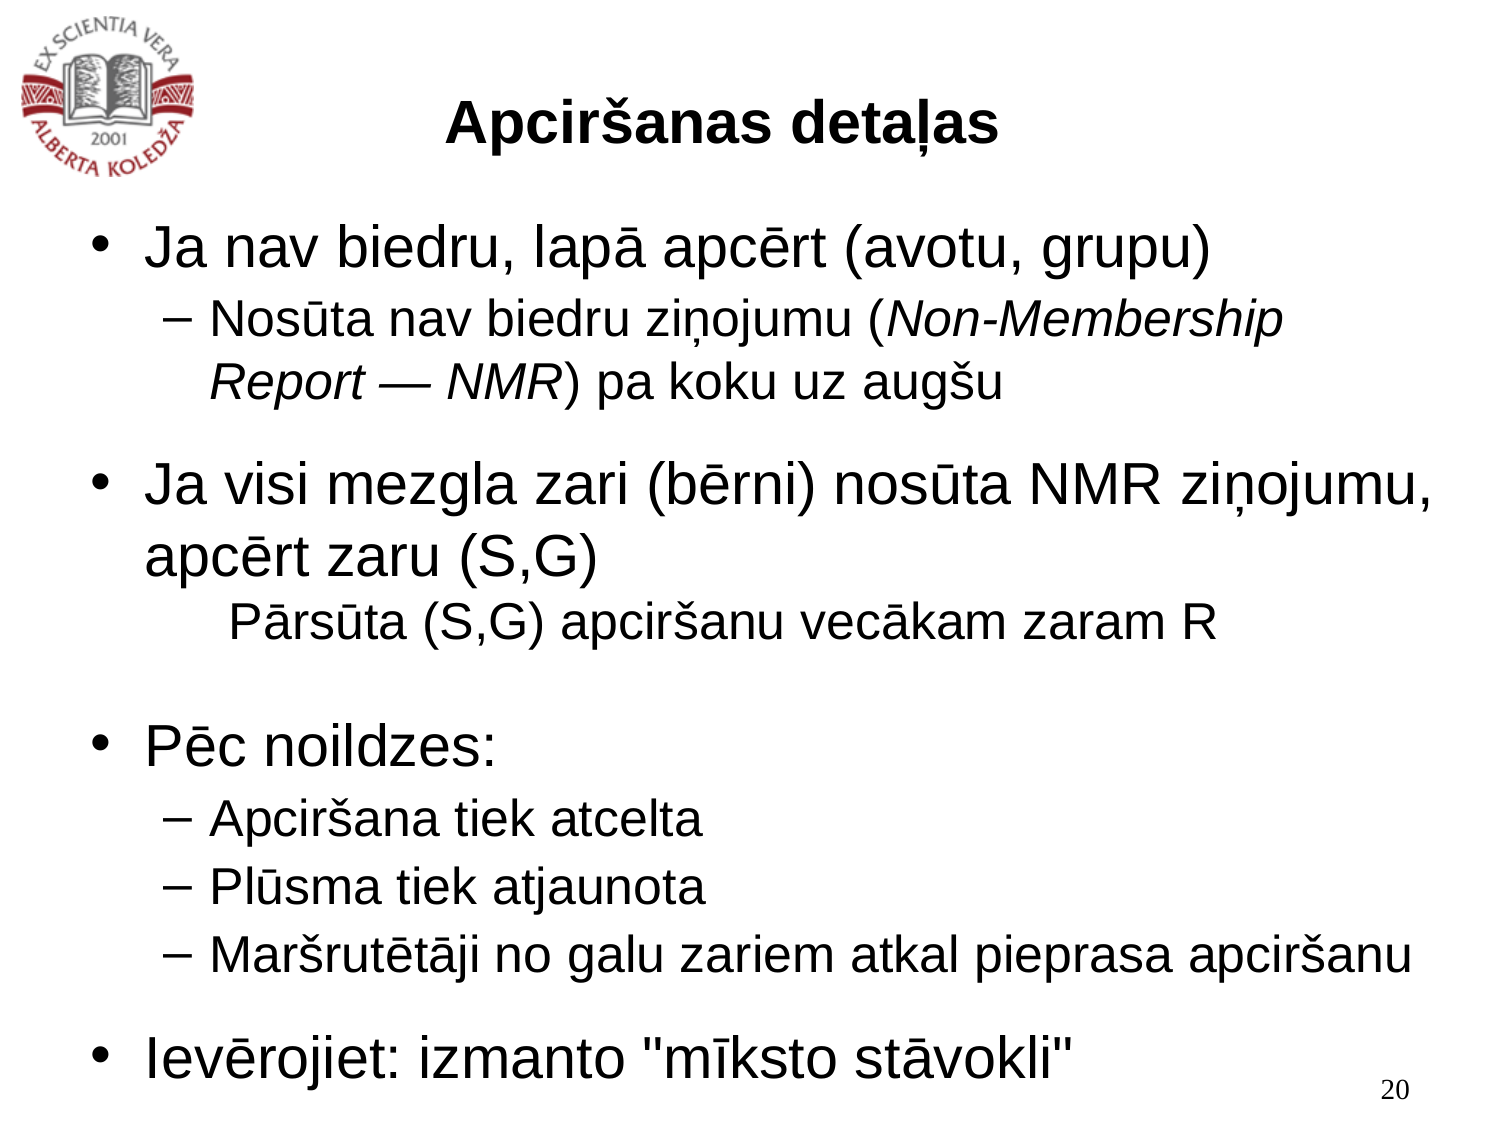

# Apciršanas detaļas
Ja nav biedru, lapā apcērt (avotu, grupu)
Nosūta nav biedru ziņojumu (Non-Membership Report — NMR) pa koku uz augšu
Ja visi mezgla zari (bērni) nosūta NMR ziņojumu, apcērt zaru (S,G)
Pārsūta (S,G) apciršanu vecākam zaram R
Pēc noildzes:
Apciršana tiek atcelta
Plūsma tiek atjaunota
Maršrutētāji no galu zariem atkal pieprasa apciršanu
Ievērojiet: izmanto "mīksto stāvokli"